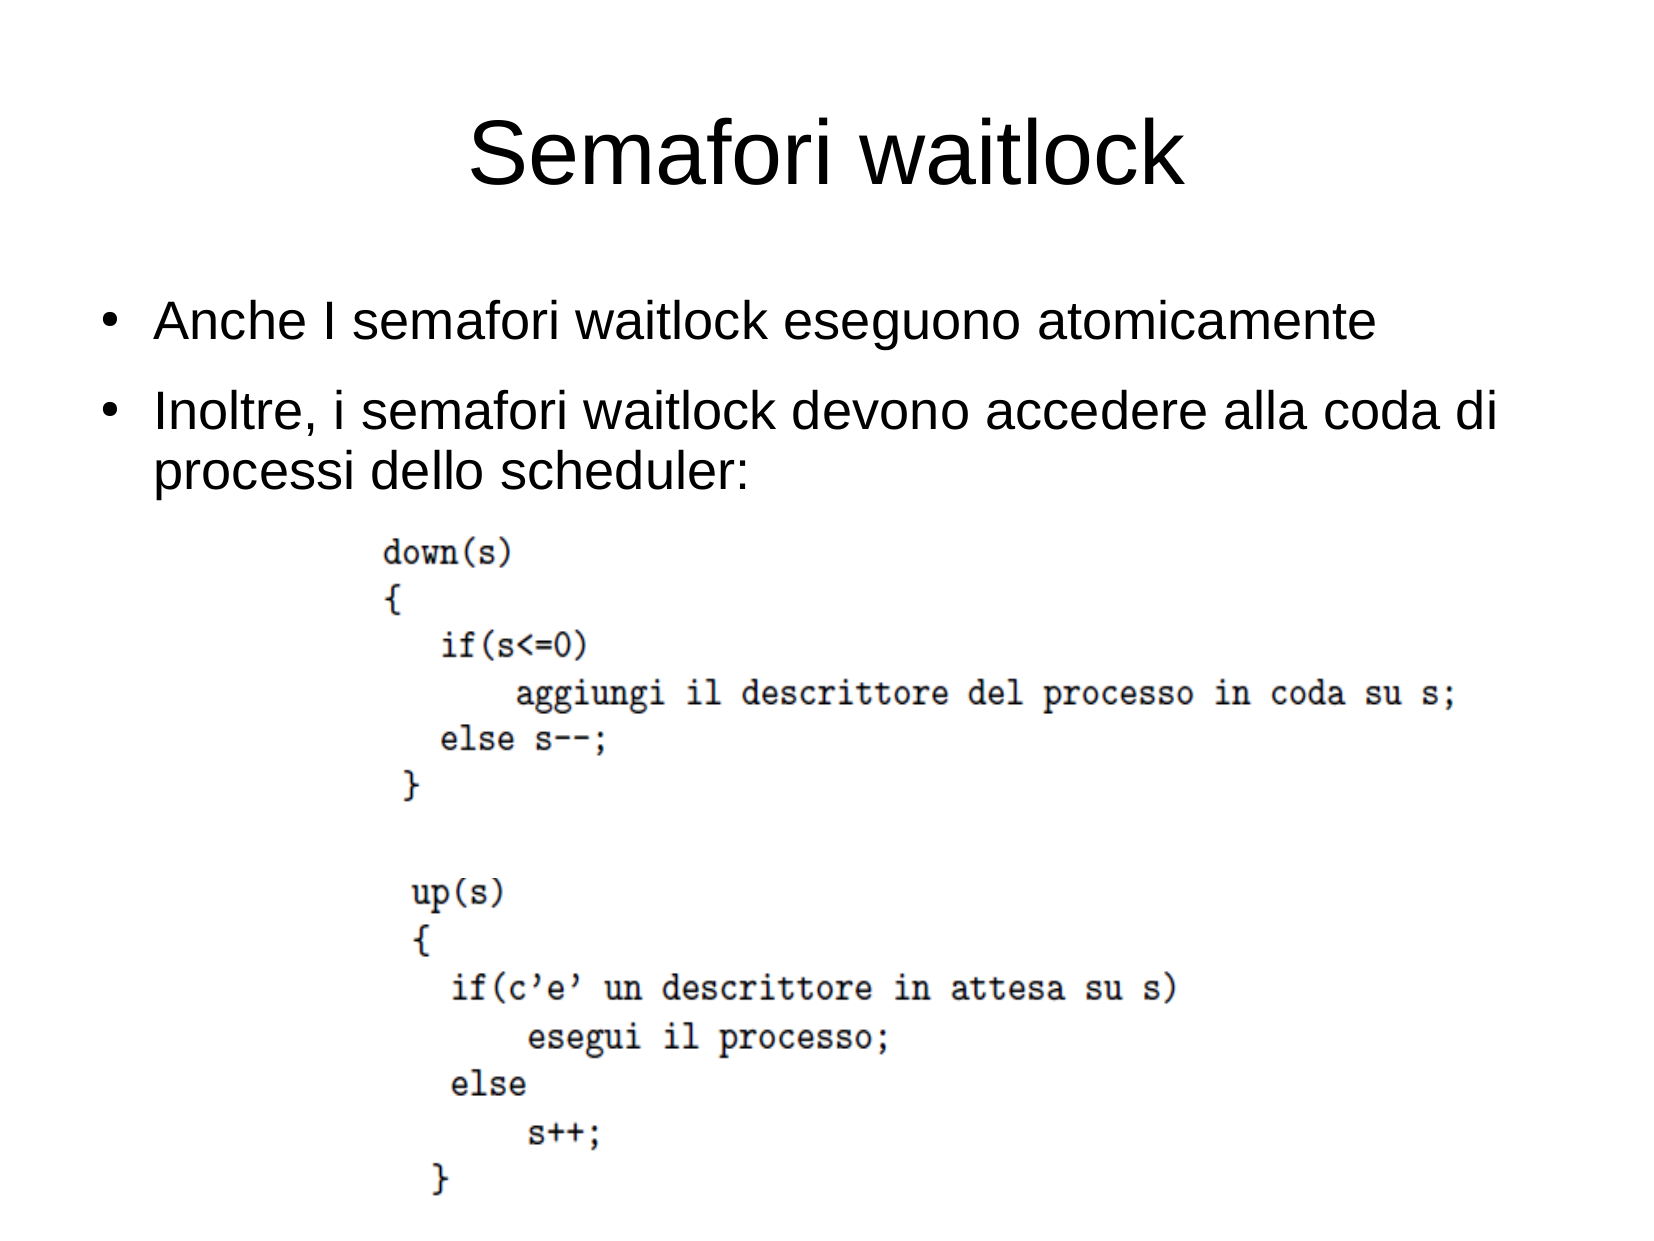

# Semafori waitlock
Anche I semafori waitlock eseguono atomicamente
Inoltre, i semafori waitlock devono accedere alla coda di processi dello scheduler: